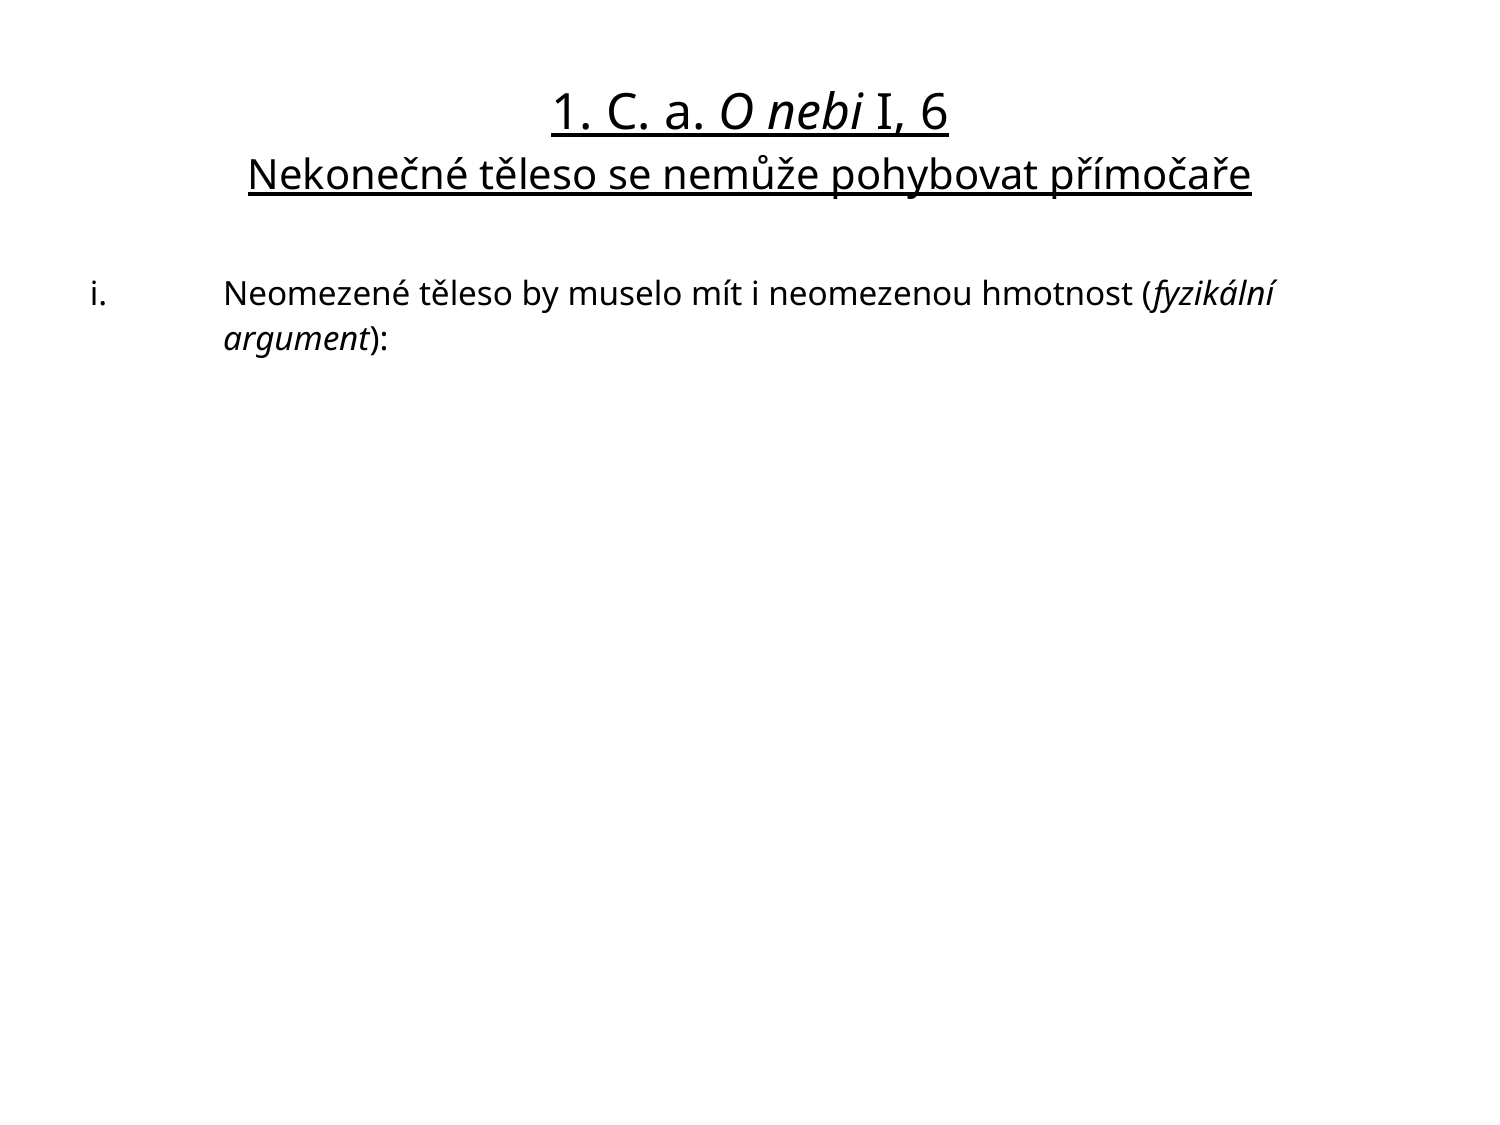

# 1. C. a. O nebi I, 6 Nekonečné těleso se nemůže pohybovat přímočaře
Neomezené těleso by muselo mít i neomezenou hmotnost (fyzikální argument):